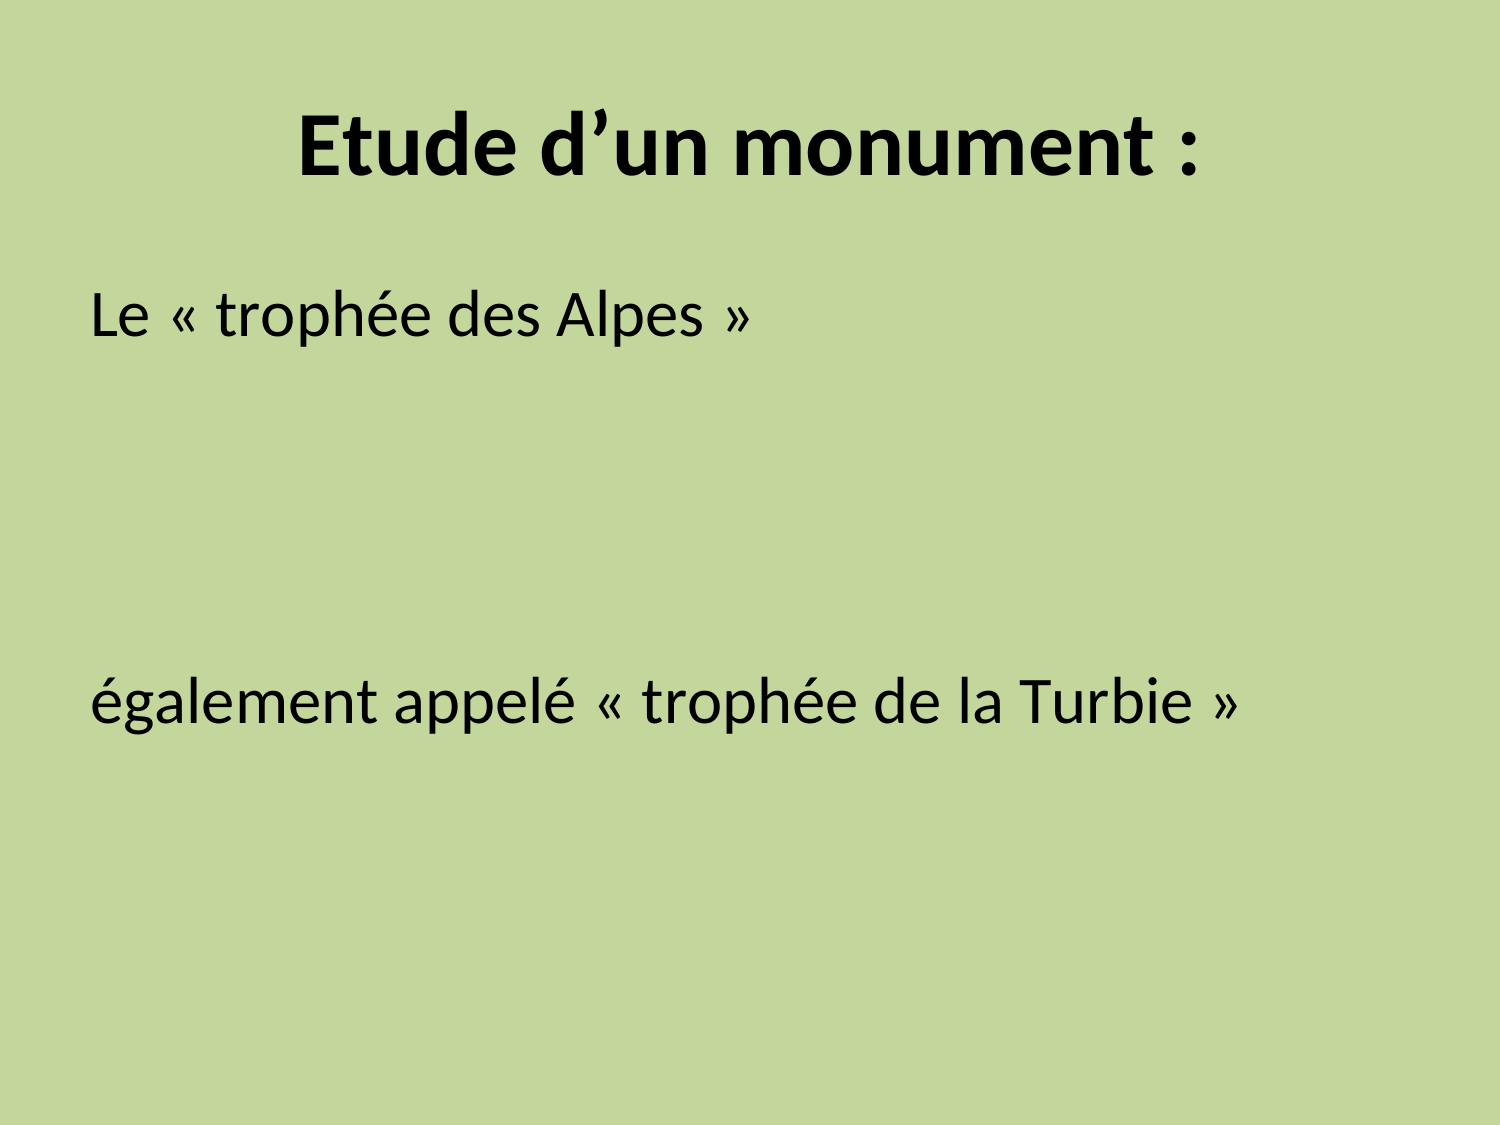

# Etude d’un monument :
Le « trophée des Alpes »
également appelé « trophée de la Turbie »